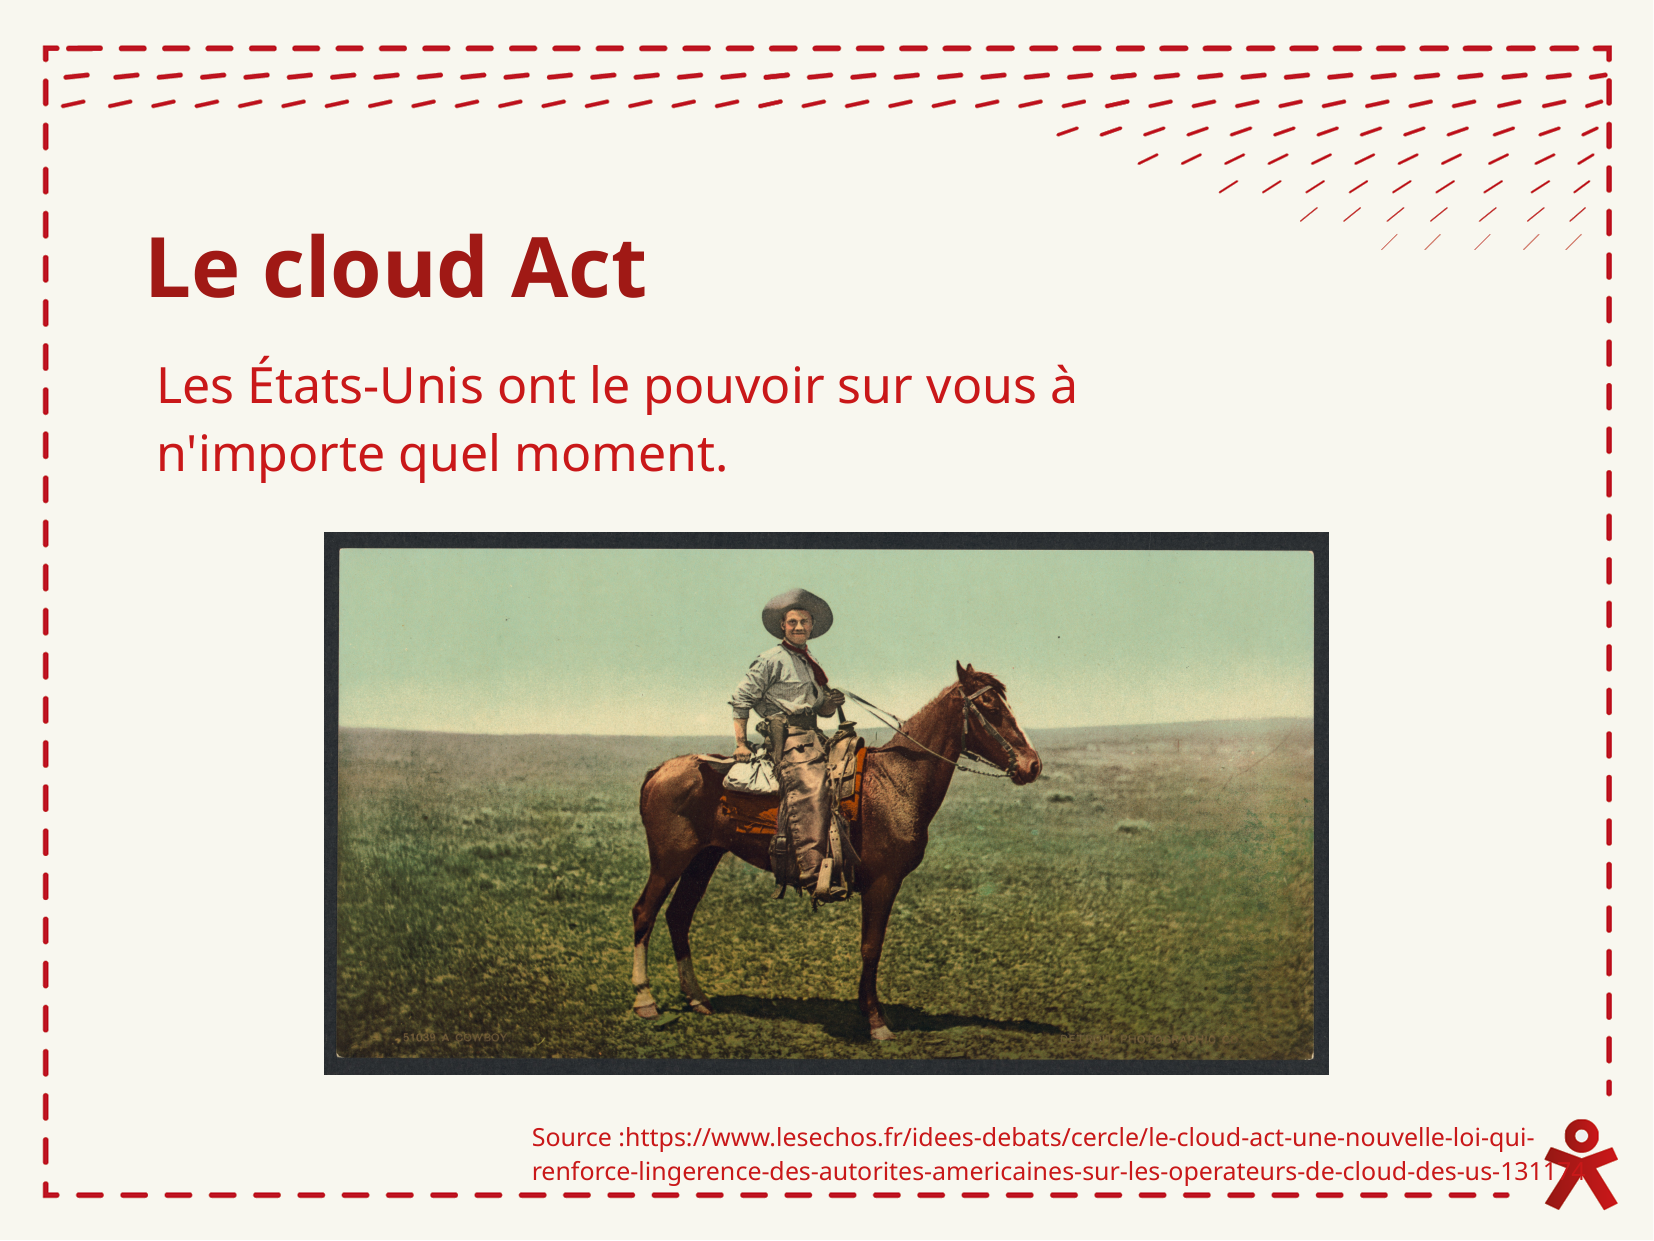

#
Le cloud Act
Les États-Unis ont le pouvoir sur vous à n'importe quel moment.
Source :https://www.lesechos.fr/idees-debats/cercle/le-cloud-act-une-nouvelle-loi-qui-renforce-lingerence-des-autorites-americaines-sur-les-operateurs-de-cloud-des-us-131174